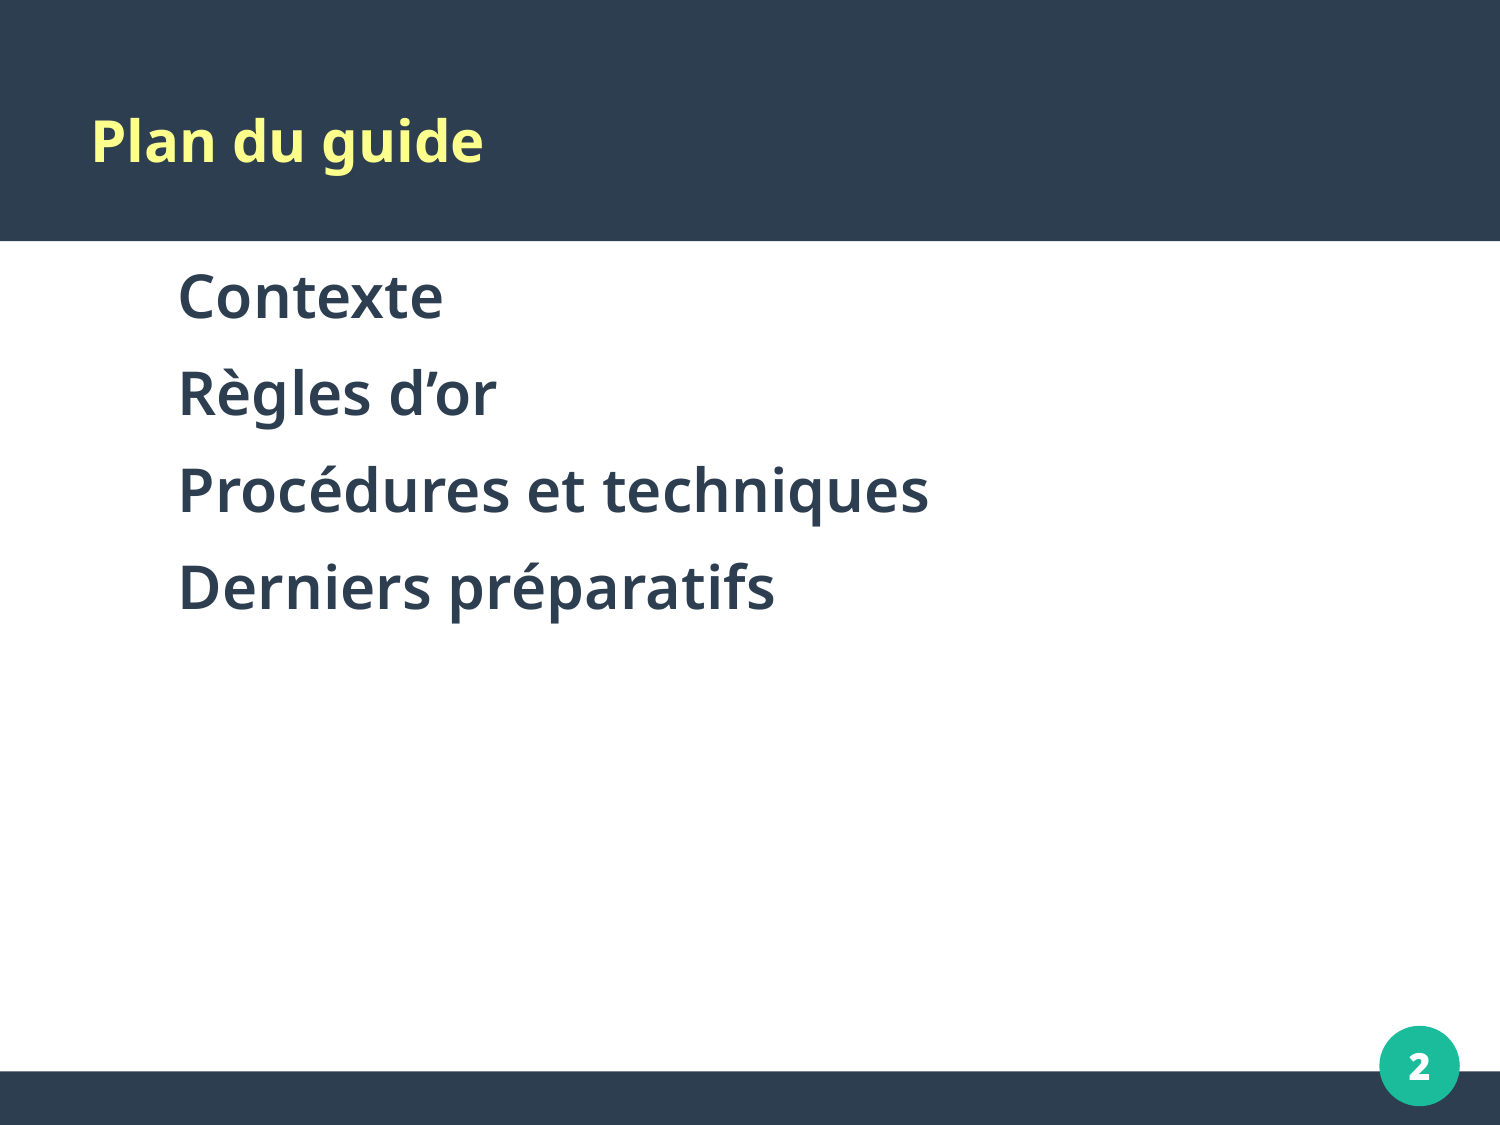

# Plan du guide
Contexte
Règles d’or
Procédures et techniques
Derniers préparatifs
2